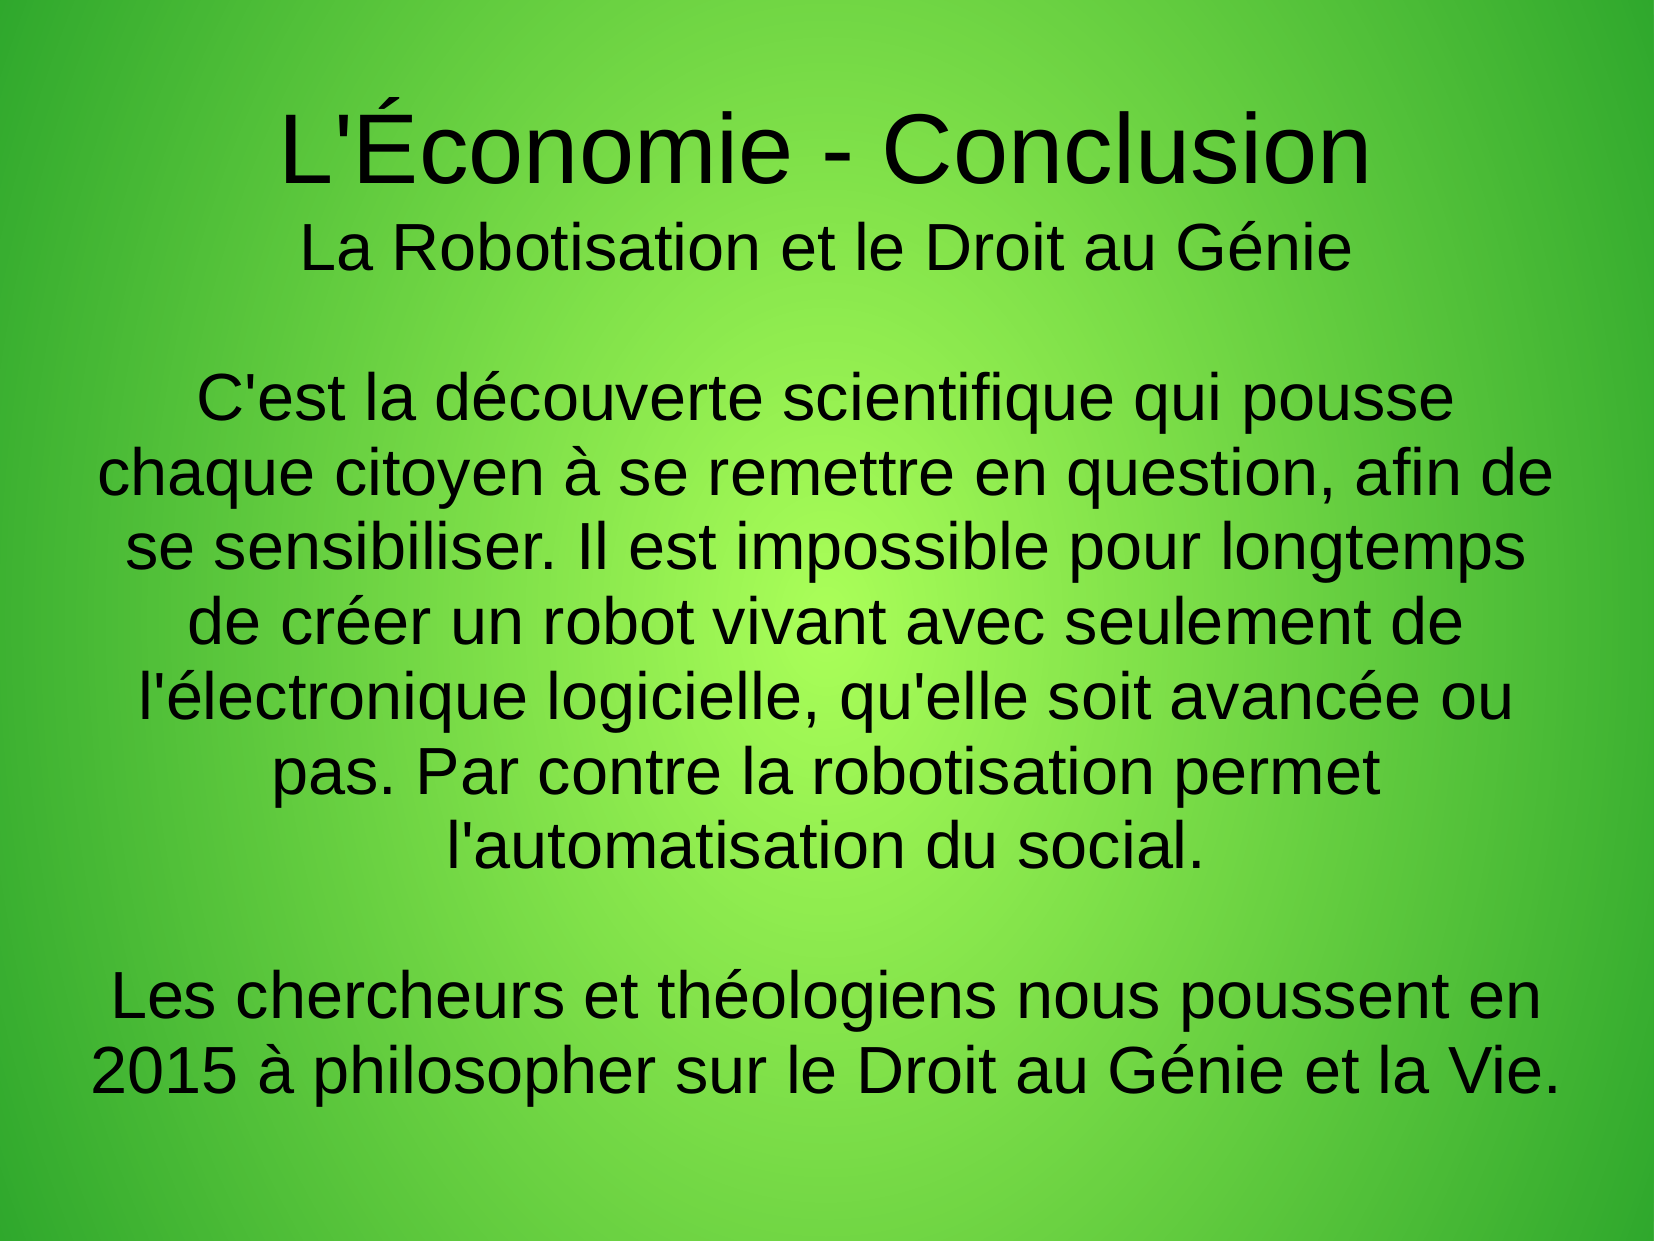

# L'Économie - Conclusion
La Robotisation et le Droit au Génie
C'est la découverte scientifique qui pousse chaque citoyen à se remettre en question, afin de se sensibiliser. Il est impossible pour longtemps de créer un robot vivant avec seulement de l'électronique logicielle, qu'elle soit avancée ou pas. Par contre la robotisation permet l'automatisation du social.
Les chercheurs et théologiens nous poussent en 2015 à philosopher sur le Droit au Génie et la Vie.